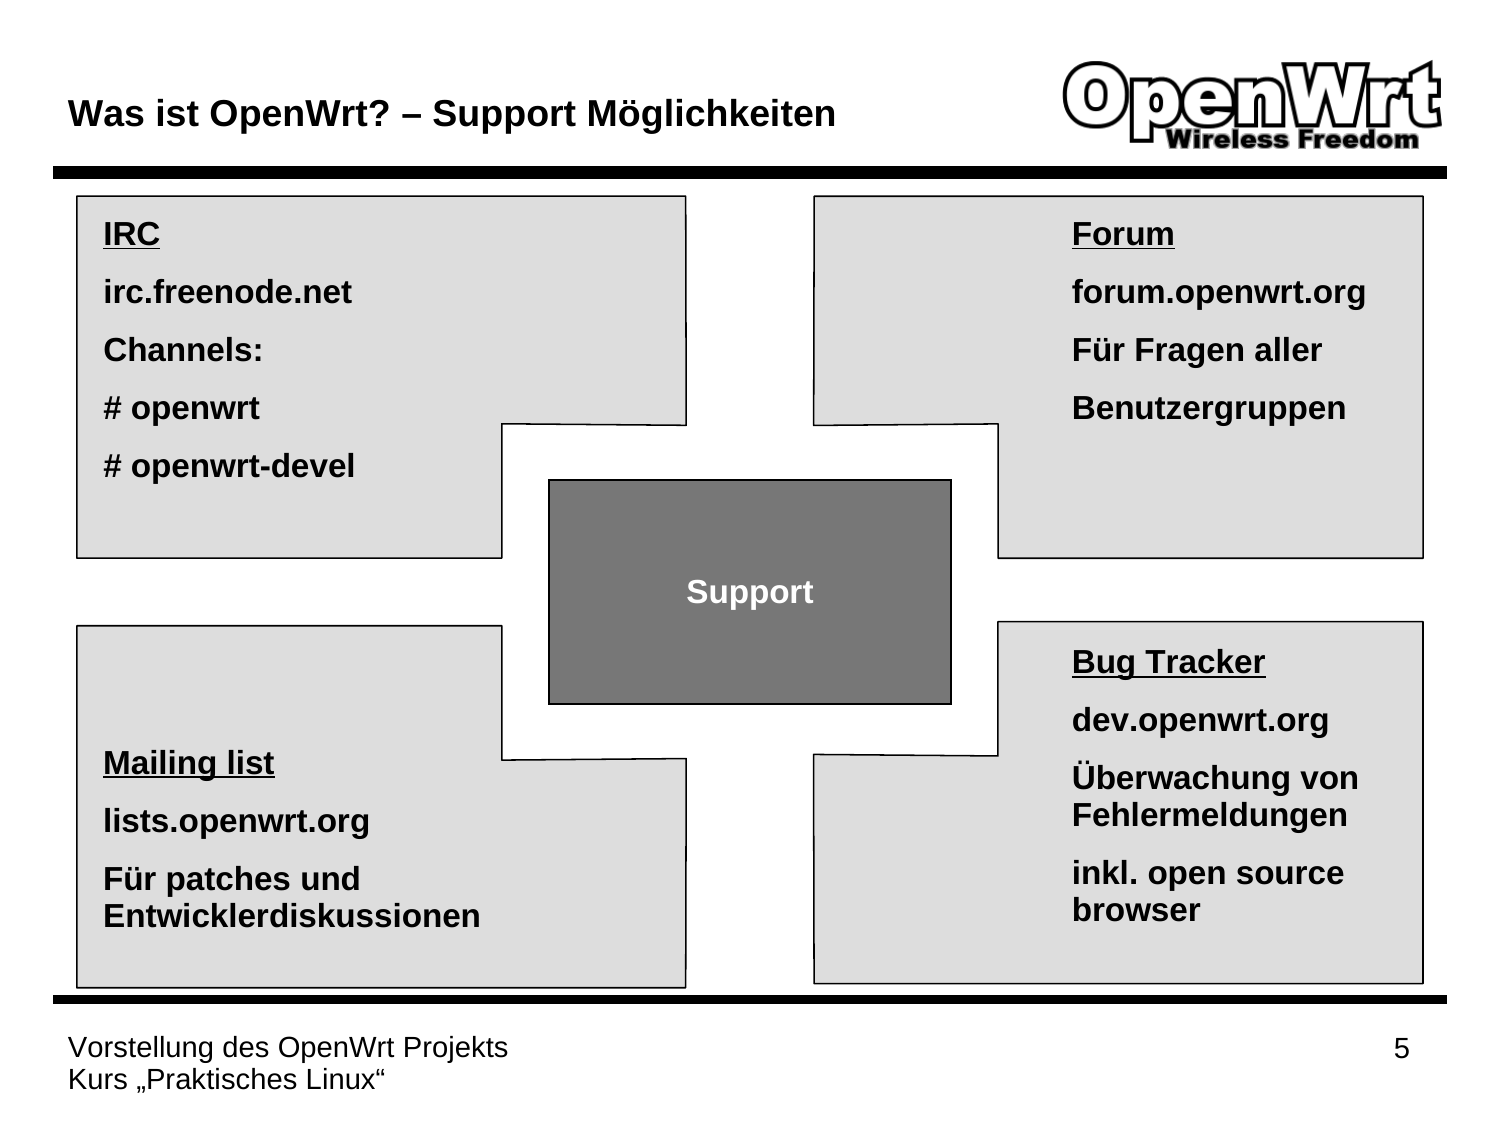

# Was ist OpenWrt? – Support Möglichkeiten
IRC
irc.freenode.net
Channels:
# openwrt
# openwrt-devel
Forum
forum.openwrt.org
Für Fragen aller
Benutzergruppen
Support
Bug Tracker
dev.openwrt.org
Überwachung von Fehlermeldungen
inkl. open source browser
Mailing list
lists.openwrt.org
Für patches und Entwicklerdiskussionen
5